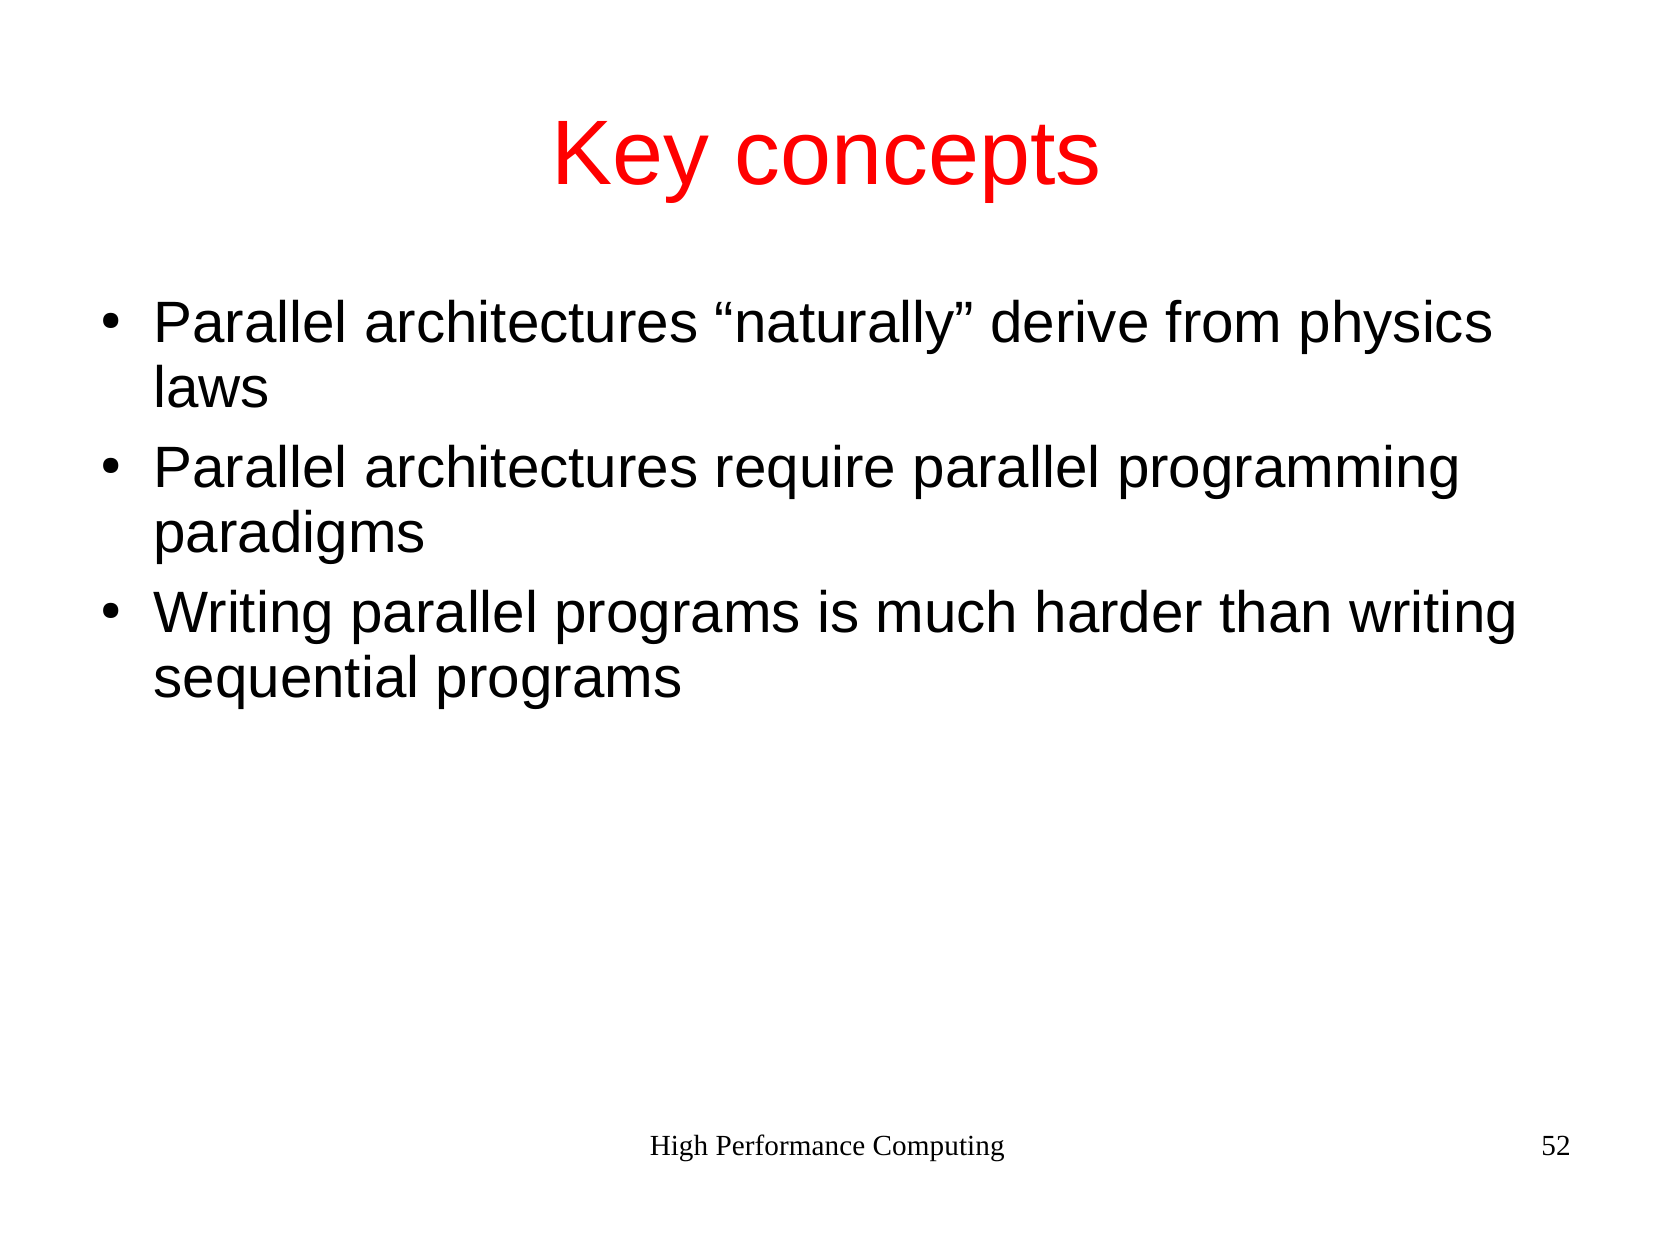

# Key concepts
Parallel architectures “naturally” derive from physics laws
Parallel architectures require parallel programming paradigms
Writing parallel programs is much harder than writing sequential programs
High Performance Computing
52